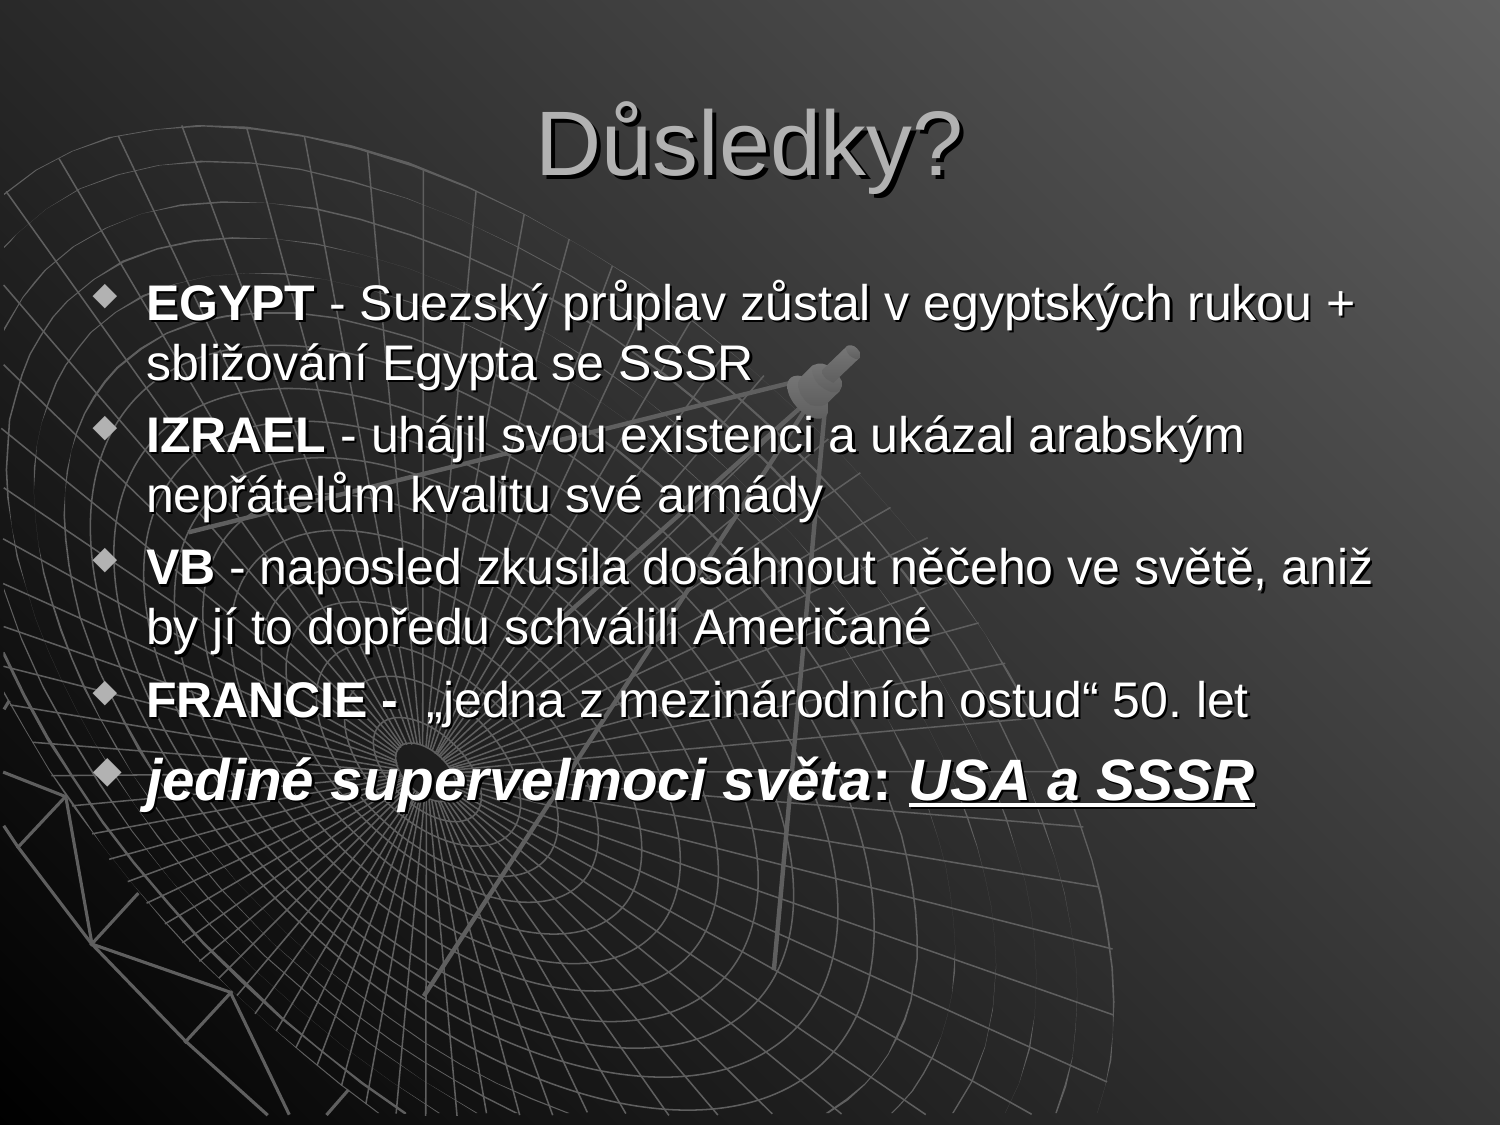

# Důsledky?
EGYPT - Suezský průplav zůstal v egyptských rukou + sbližování Egypta se SSSR
IZRAEL - uhájil svou existenci a ukázal arabským nepřátelům kvalitu své armády
VB - naposled zkusila dosáhnout něčeho ve světě, aniž by jí to dopředu schválili Američané
FRANCIE - „jedna z mezinárodních ostud“ 50. let
jediné supervelmoci světa: USA a SSSR